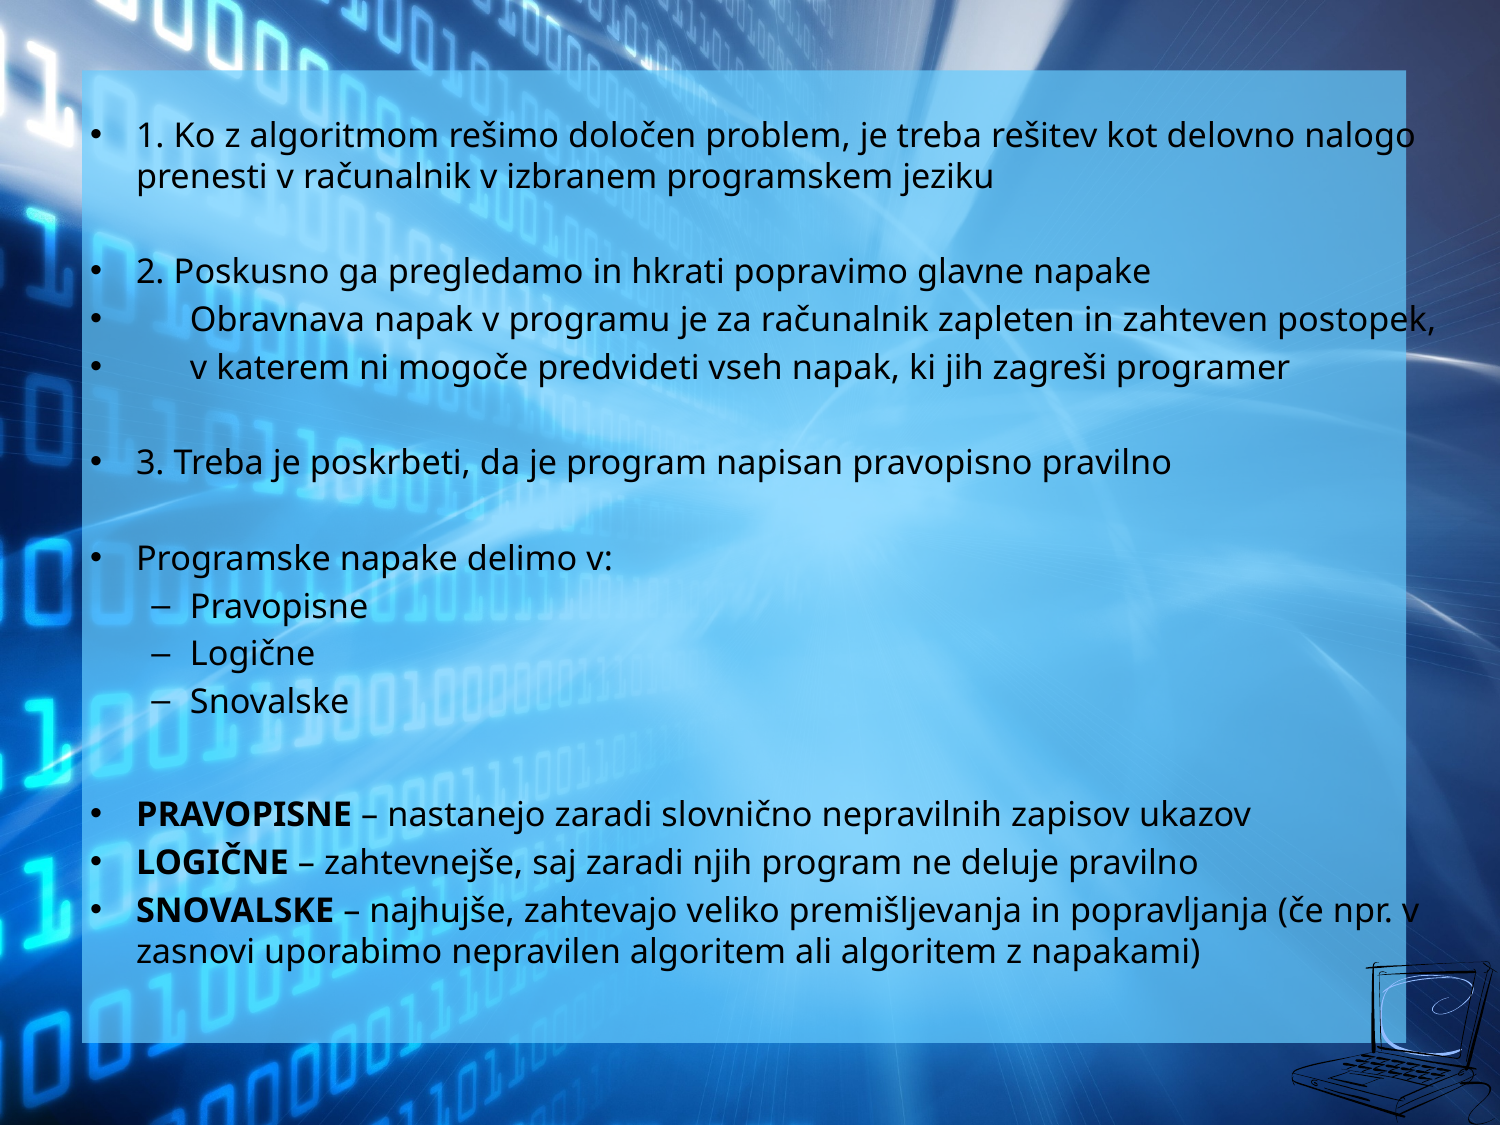

#
1. Ko z algoritmom rešimo določen problem, je treba rešitev kot delovno nalogo prenesti v računalnik v izbranem programskem jeziku
2. Poskusno ga pregledamo in hkrati popravimo glavne napake
 Obravnava napak v programu je za računalnik zapleten in zahteven postopek,
 v katerem ni mogoče predvideti vseh napak, ki jih zagreši programer
3. Treba je poskrbeti, da je program napisan pravopisno pravilno
Programske napake delimo v:
Pravopisne
Logične
Snovalske
PRAVOPISNE – nastanejo zaradi slovnično nepravilnih zapisov ukazov
LOGIČNE – zahtevnejše, saj zaradi njih program ne deluje pravilno
SNOVALSKE – najhujše, zahtevajo veliko premišljevanja in popravljanja (če npr. v zasnovi uporabimo nepravilen algoritem ali algoritem z napakami)